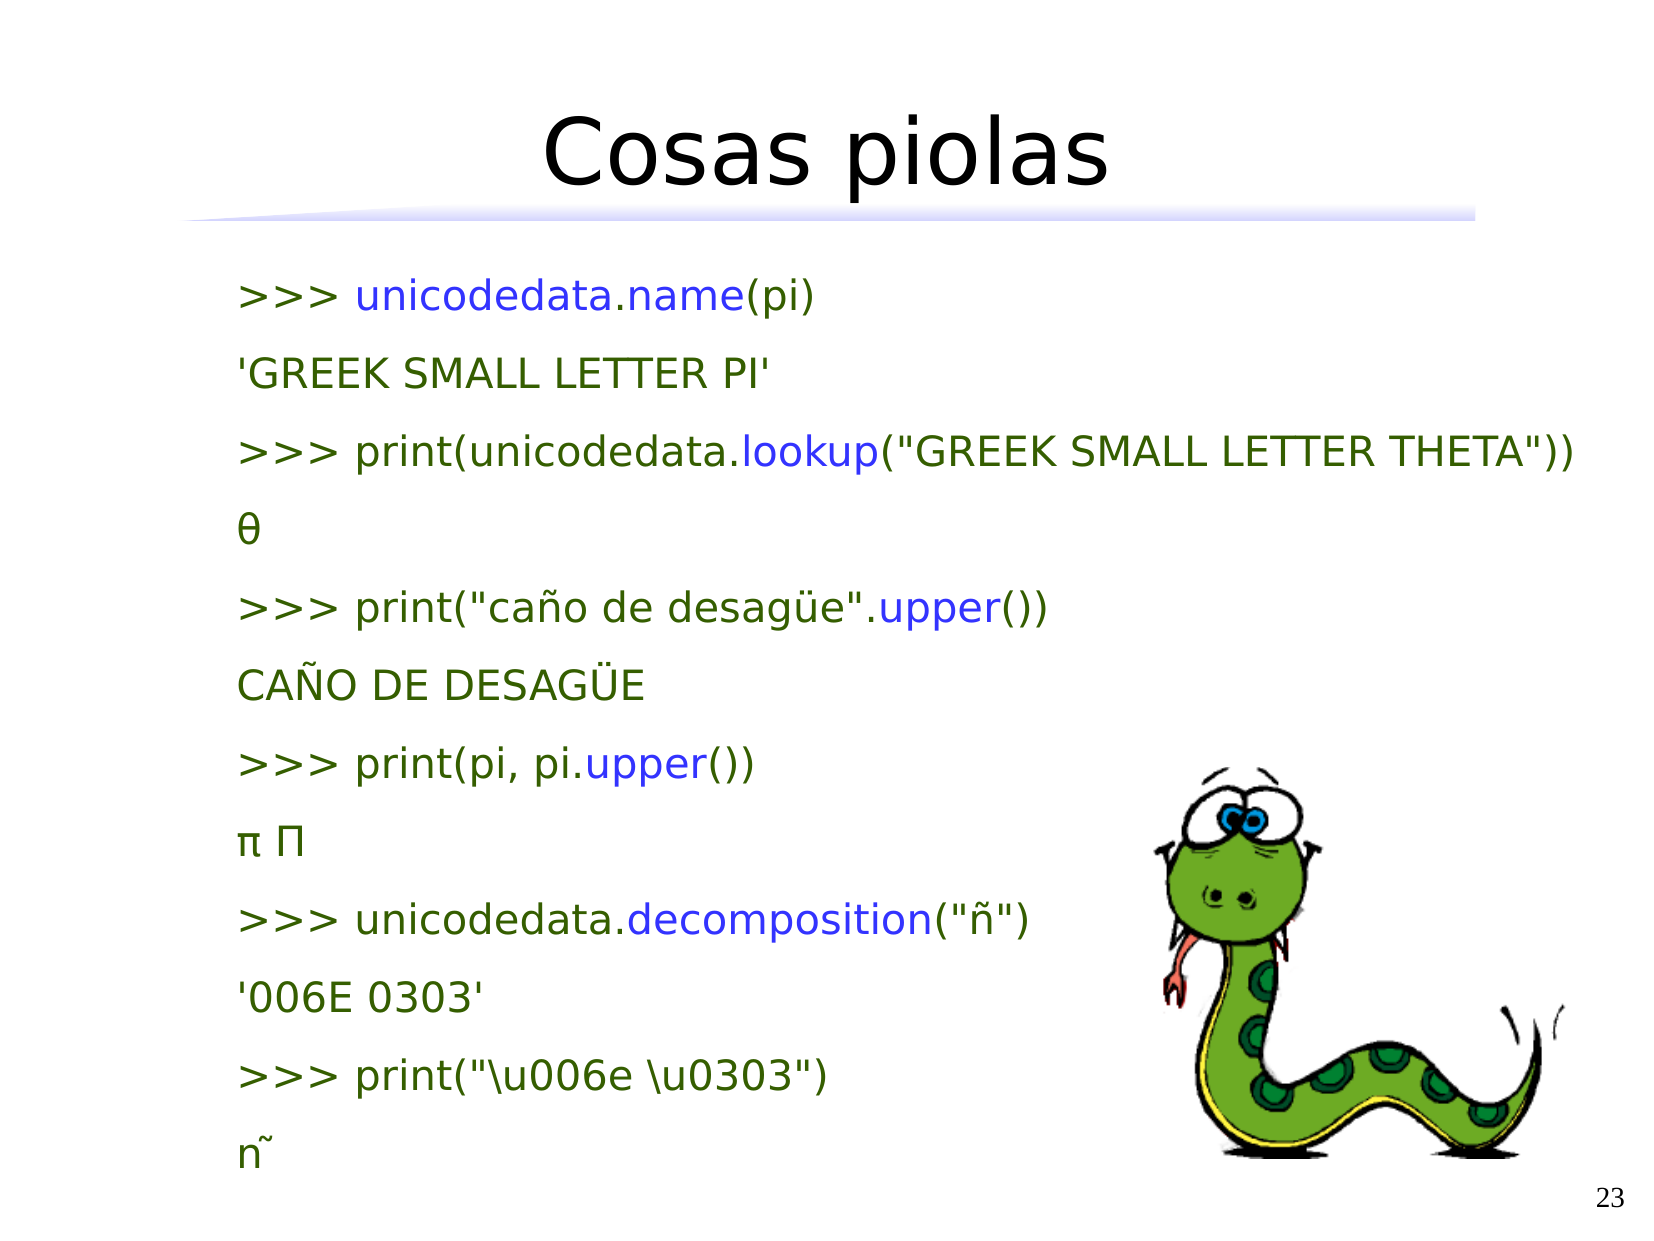

# Cosas piolas
>>> unicodedata.name(pi)
'GREEK SMALL LETTER PI'
>>> print(unicodedata.lookup("GREEK SMALL LETTER THETA"))
θ
>>> print("caño de desagüe".upper())
CAÑO DE DESAGÜE
>>> print(pi, pi.upper())
π Π
>>> unicodedata.decomposition("ñ")
'006E 0303'
>>> print("\u006e \u0303")
n ̃
23